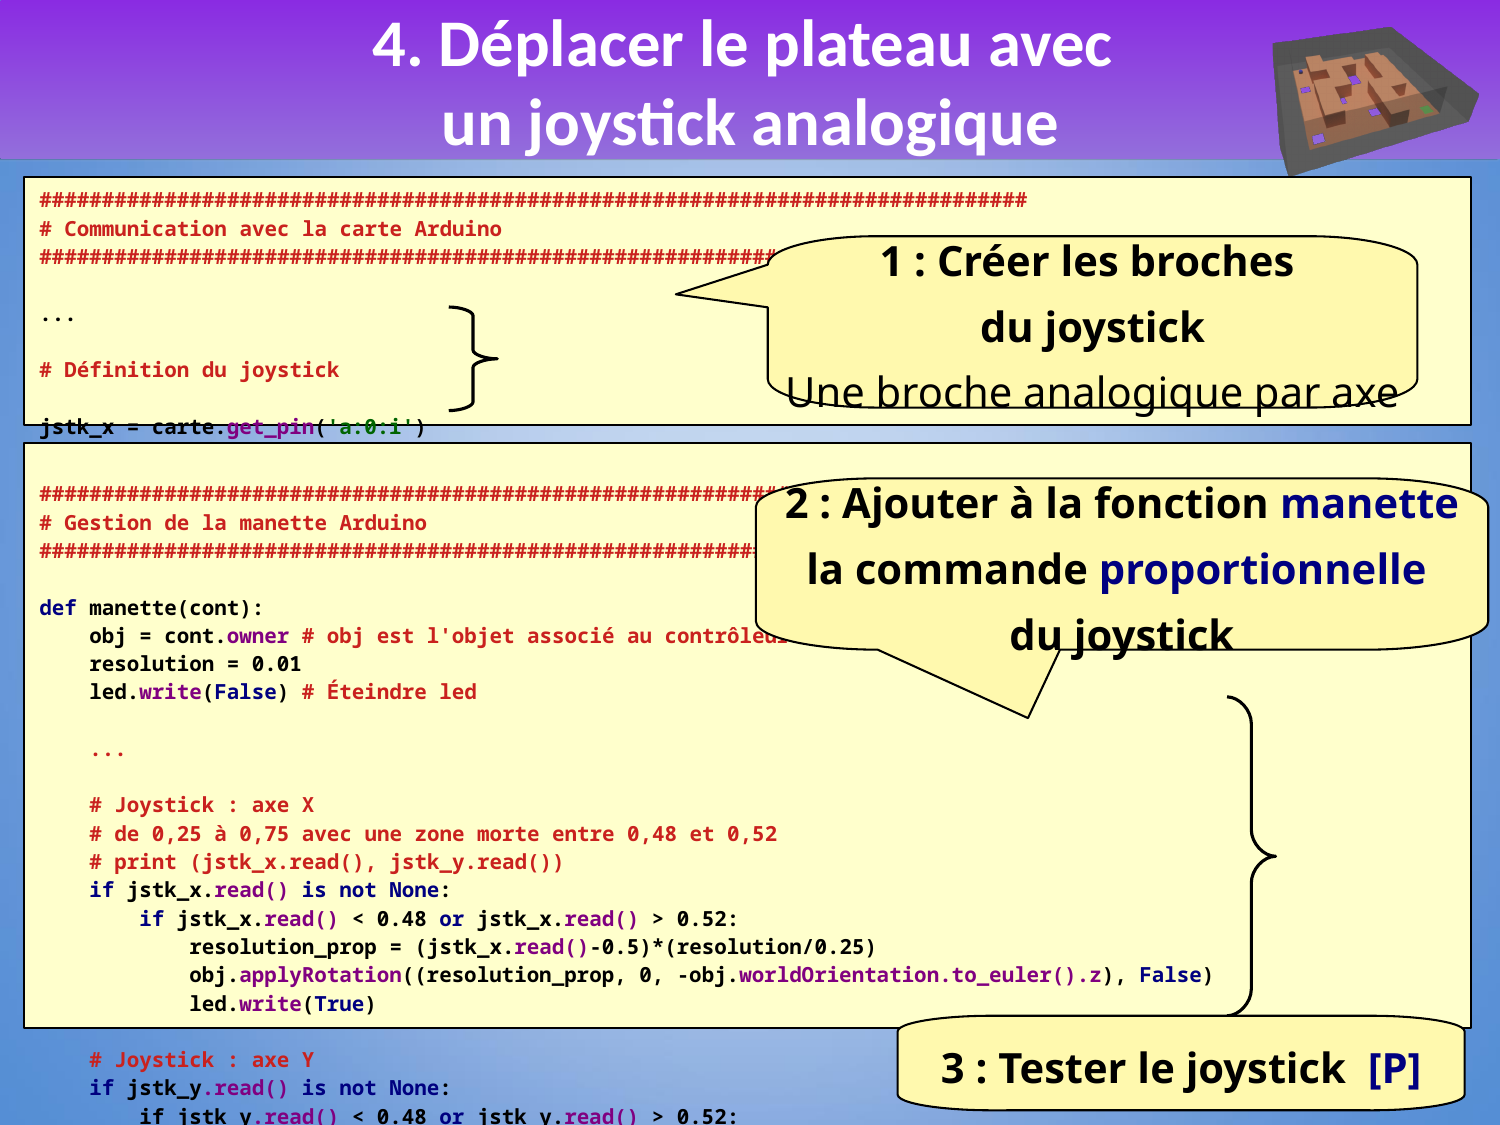

4. Déplacer le plateau avec
un joystick analogique
###############################################################################
# Communication avec la carte Arduino
###############################################################################
...
# Définition du joystick
jstk_x = carte.get_pin('a:0:i')
jstk_y = carte.get_pin('a:1:i')
1 : Créer les broches
du joystick
Une broche analogique par axe
################################################################################
# Gestion de la manette Arduino
###############################################################################
def manette(cont):
 obj = cont.owner # obj est l'objet associé au contrôleur donc 'Plateau'
 resolution = 0.01
 led.write(False) # Éteindre led
 ...
 # Joystick : axe X
 # de 0,25 à 0,75 avec une zone morte entre 0,48 et 0,52
 # print (jstk_x.read(), jstk_y.read())
 if jstk_x.read() is not None:
 if jstk_x.read() < 0.48 or jstk_x.read() > 0.52:
 resolution_prop = (jstk_x.read()-0.5)*(resolution/0.25)
 obj.applyRotation((resolution_prop, 0, -obj.worldOrientation.to_euler().z), False)
 led.write(True)
 # Joystick : axe Y
 if jstk_y.read() is not None:
 if jstk_y.read() < 0.48 or jstk_y.read() > 0.52:
 resolution_prop = (jstk_y.read()-0.5)*(resolution/0.25)
 obj.applyRotation((0, resolution_prop, -obj.worldOrientation.to_euler().z), False)
 led.write(True)
2 : Ajouter à la fonction manette
la commande proportionnelle
du joystick
3 : Tester le joystick [P]